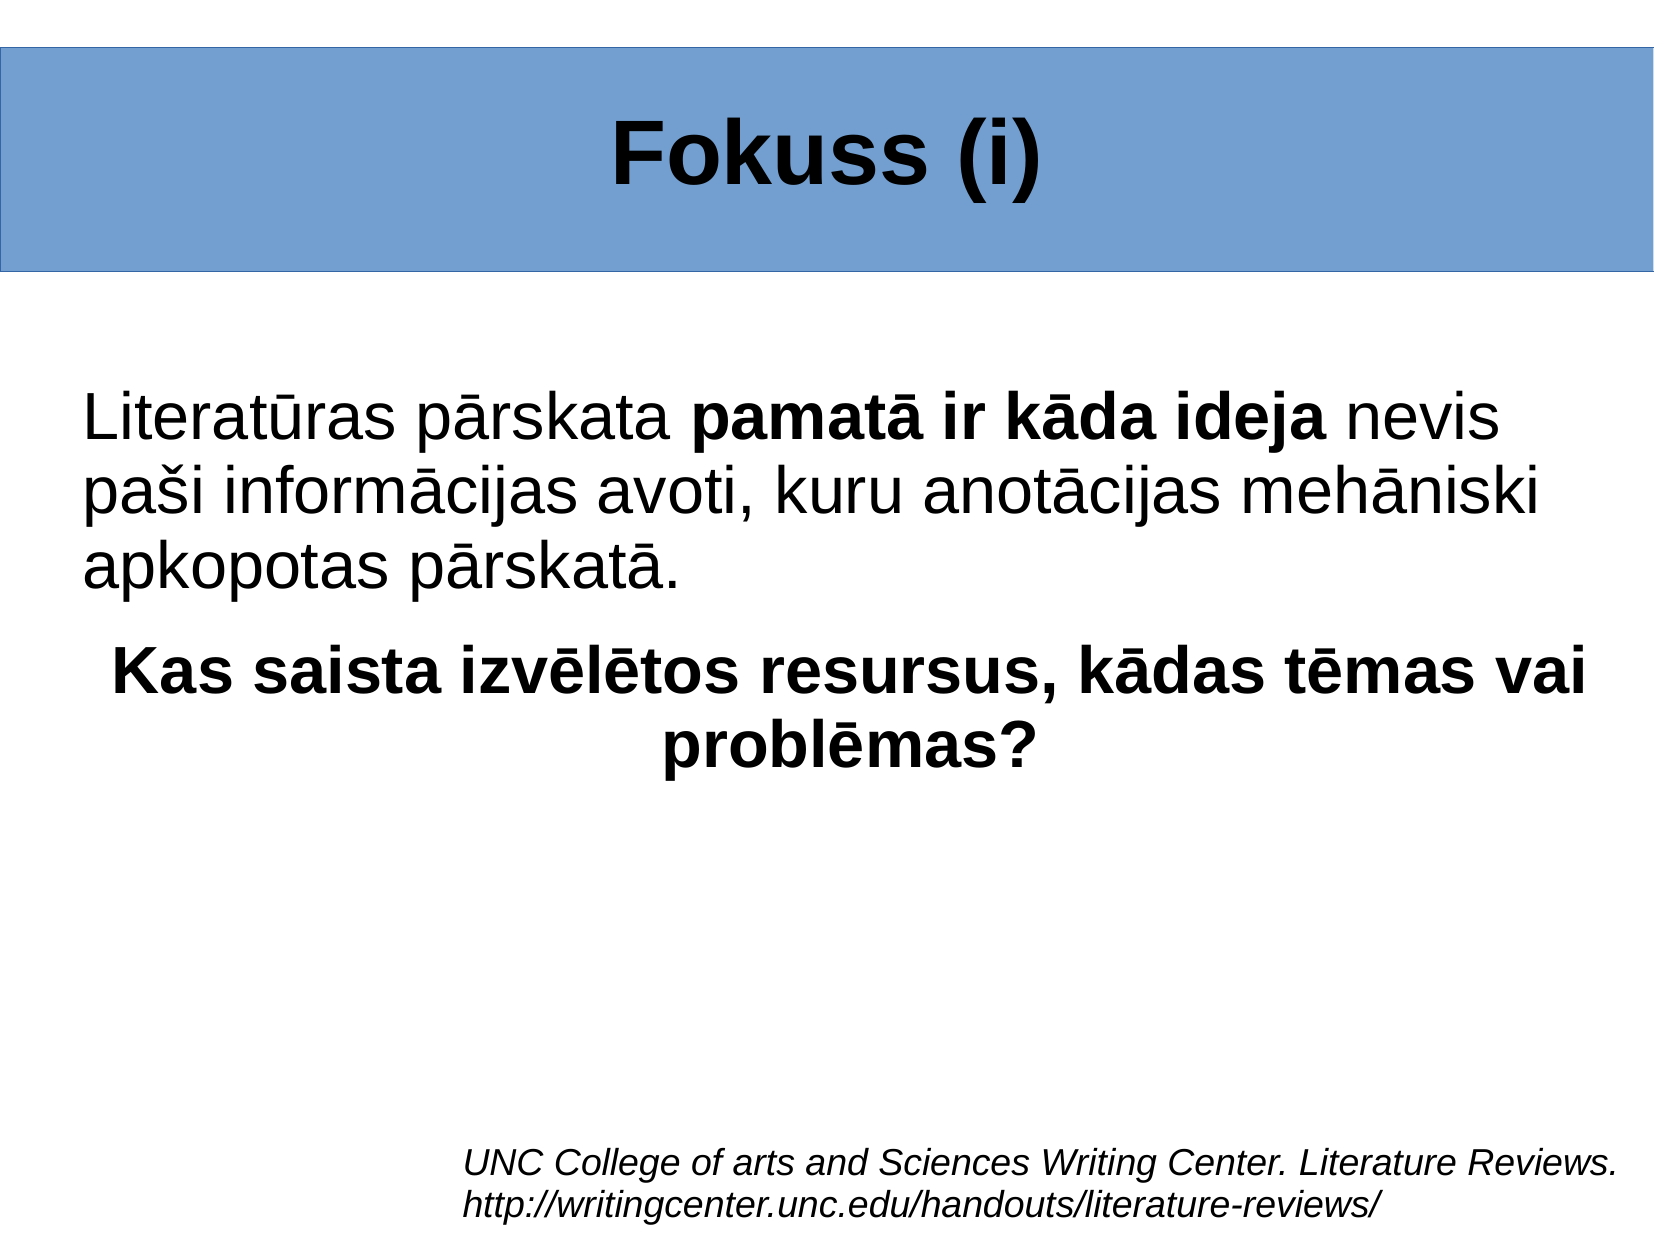

# Fokuss (i)
Literatūras pārskata pamatā ir kāda ideja nevis paši informācijas avoti, kuru anotācijas mehāniski apkopotas pārskatā.
Kas saista izvēlētos resursus, kādas tēmas vai problēmas?
UNC College of arts and Sciences Writing Center. Literature Reviews.
http://writingcenter.unc.edu/handouts/literature-reviews/